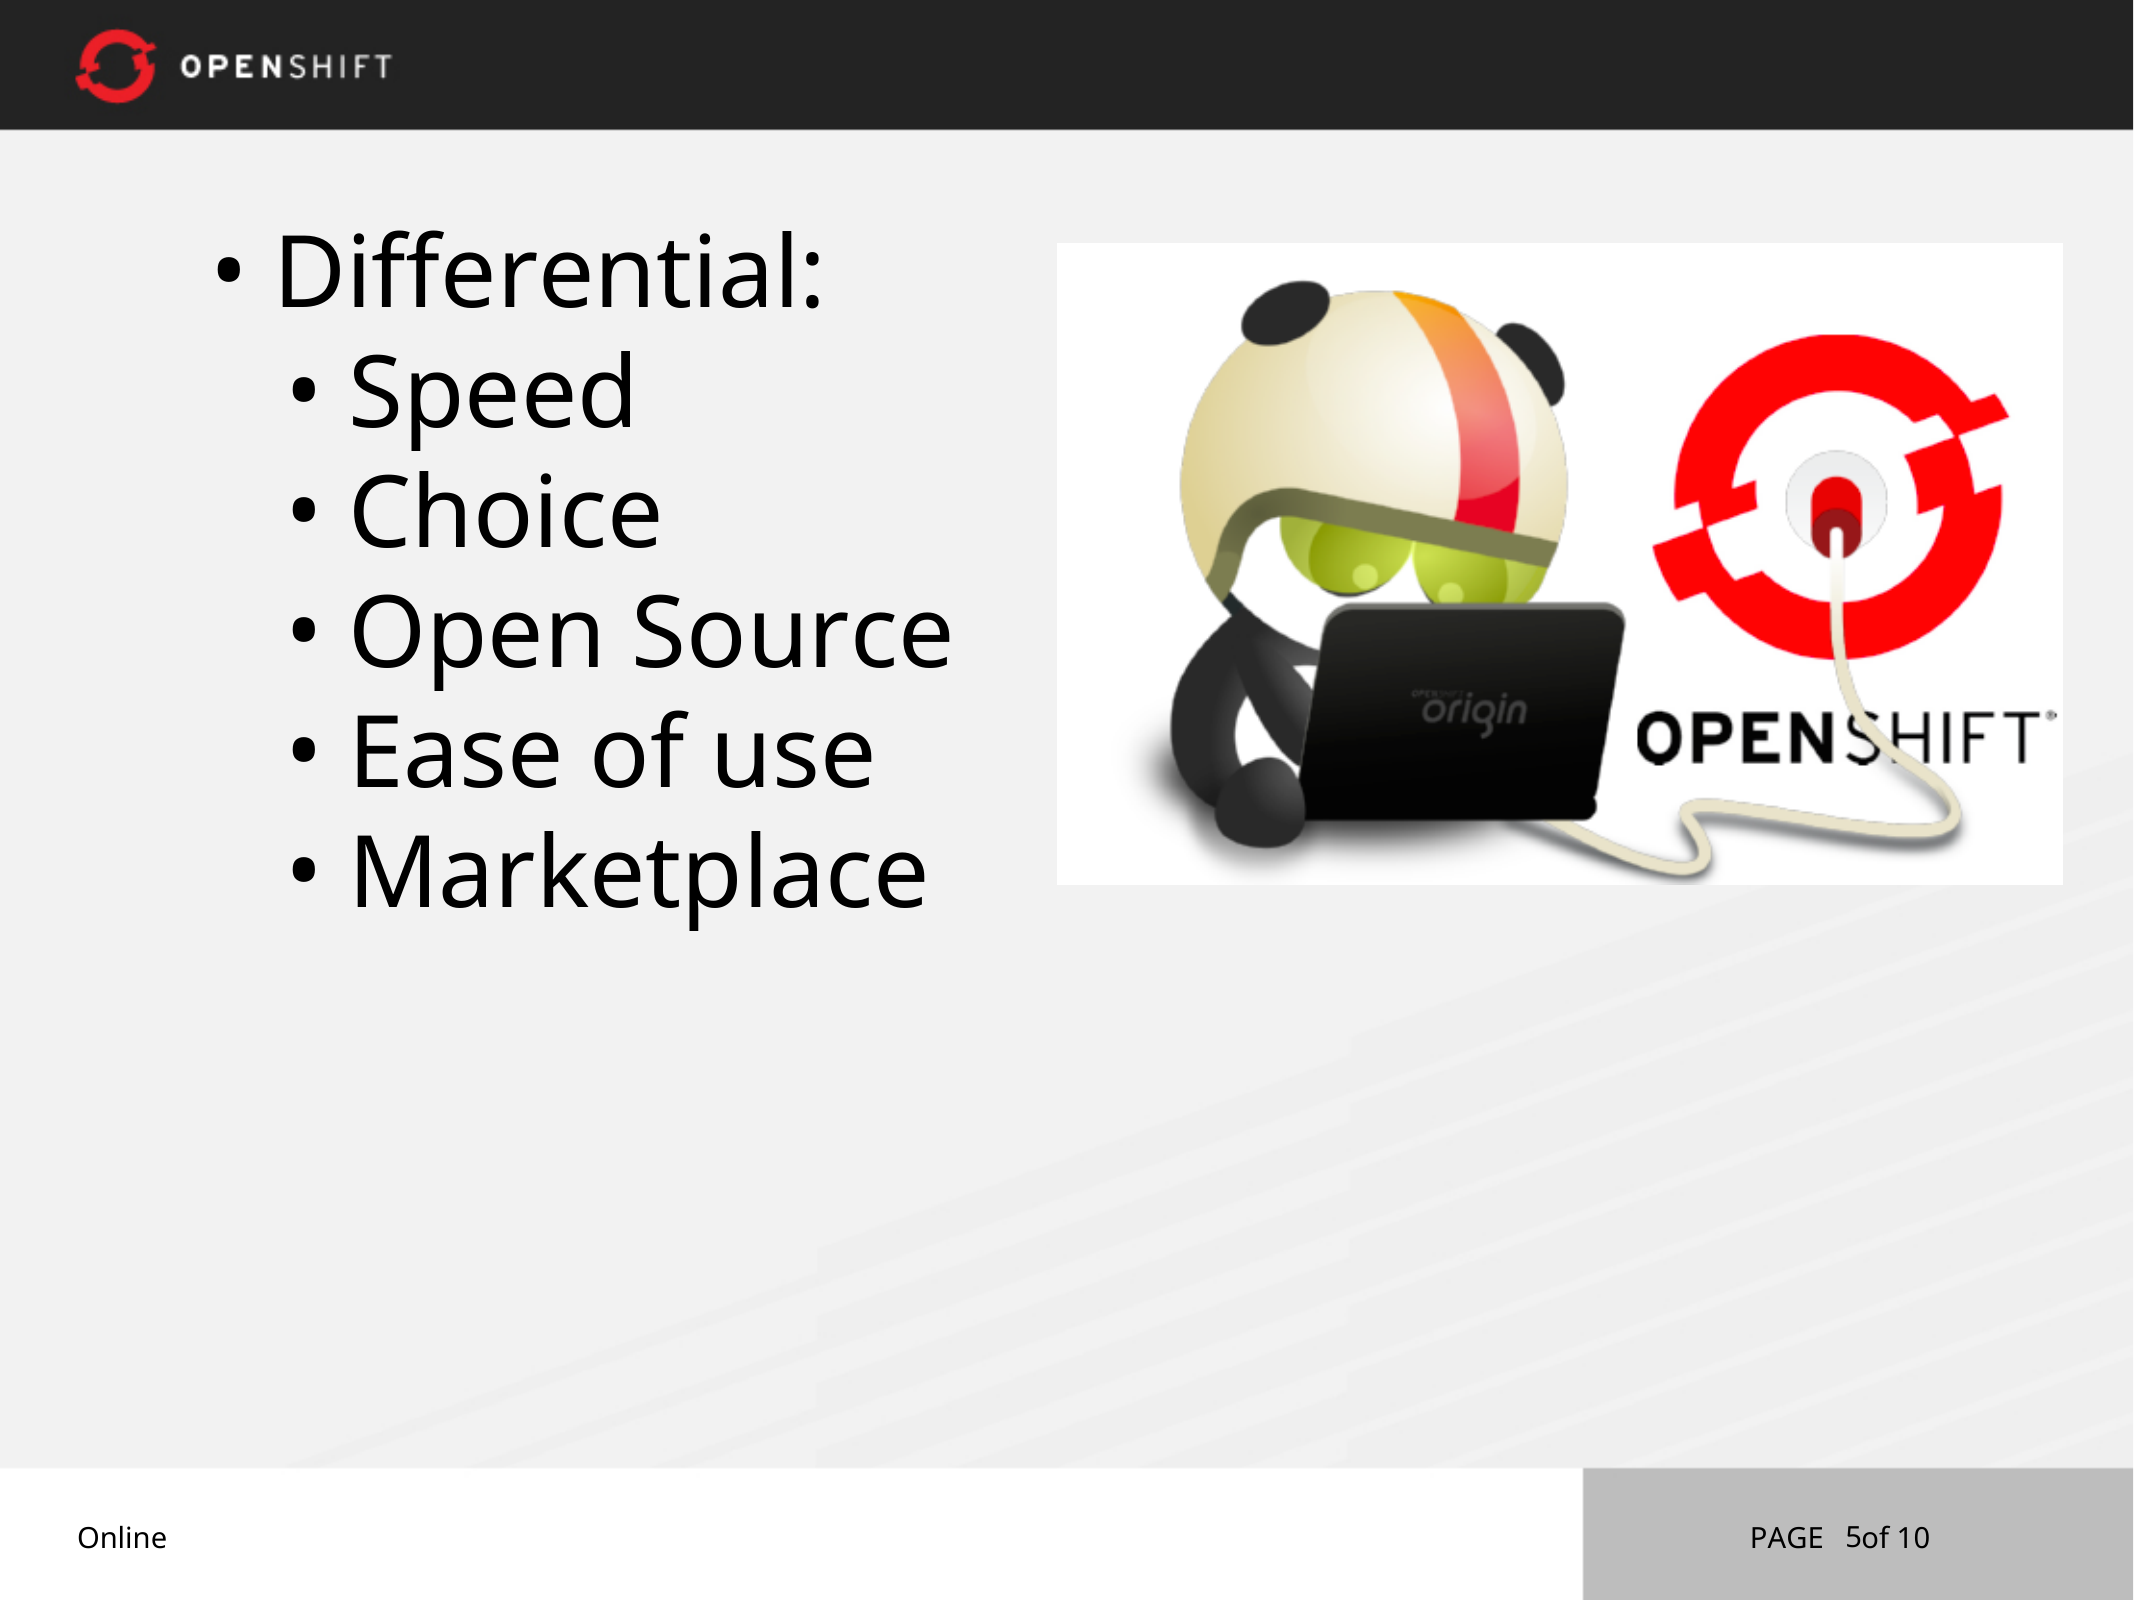

Differential:
 Speed
 Choice
 Open Source
 Ease of use
 Marketplace
PAGE of 10
Online
5